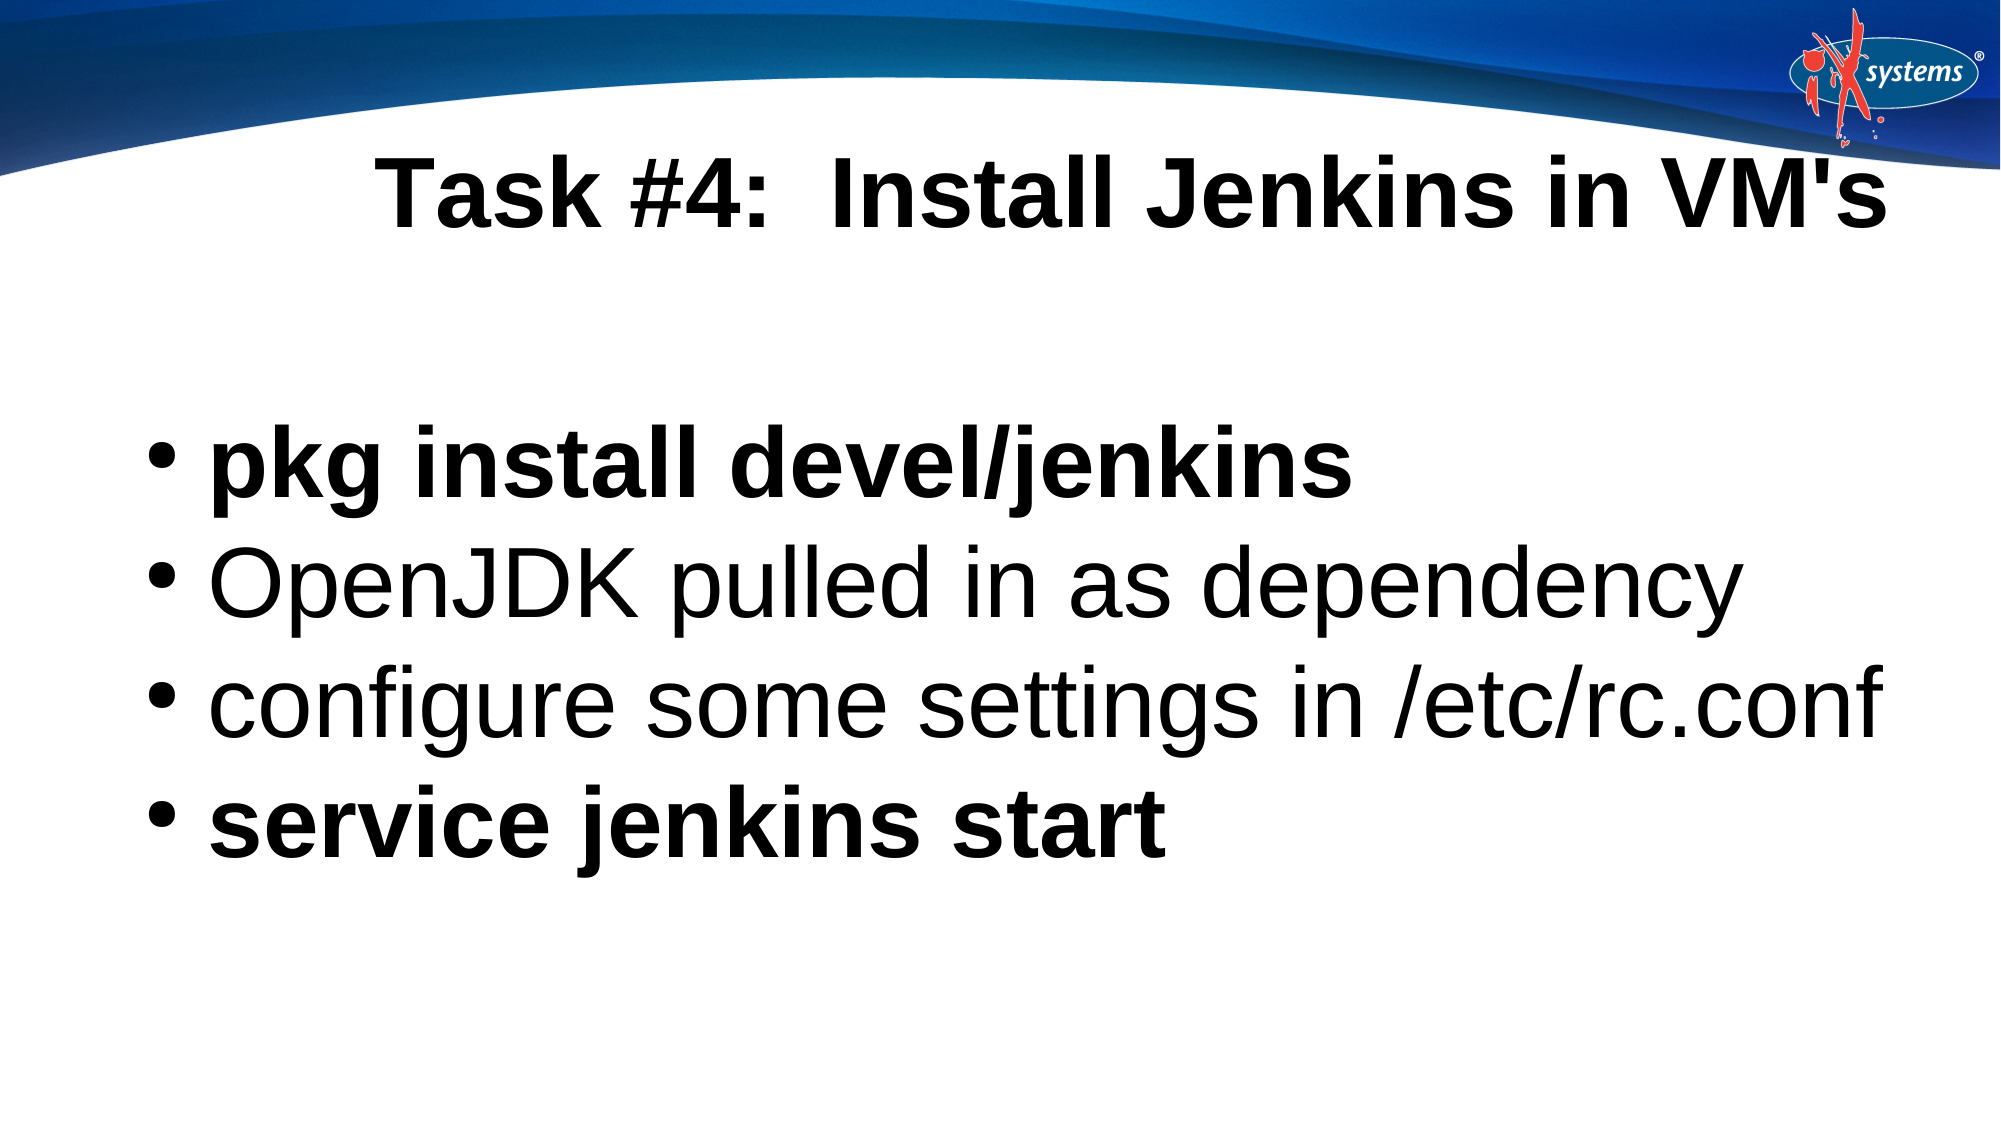

Task #4: Install Jenkins in VM's
 pkg install devel/jenkins
 OpenJDK pulled in as dependency
 configure some settings in /etc/rc.conf
 service jenkins start